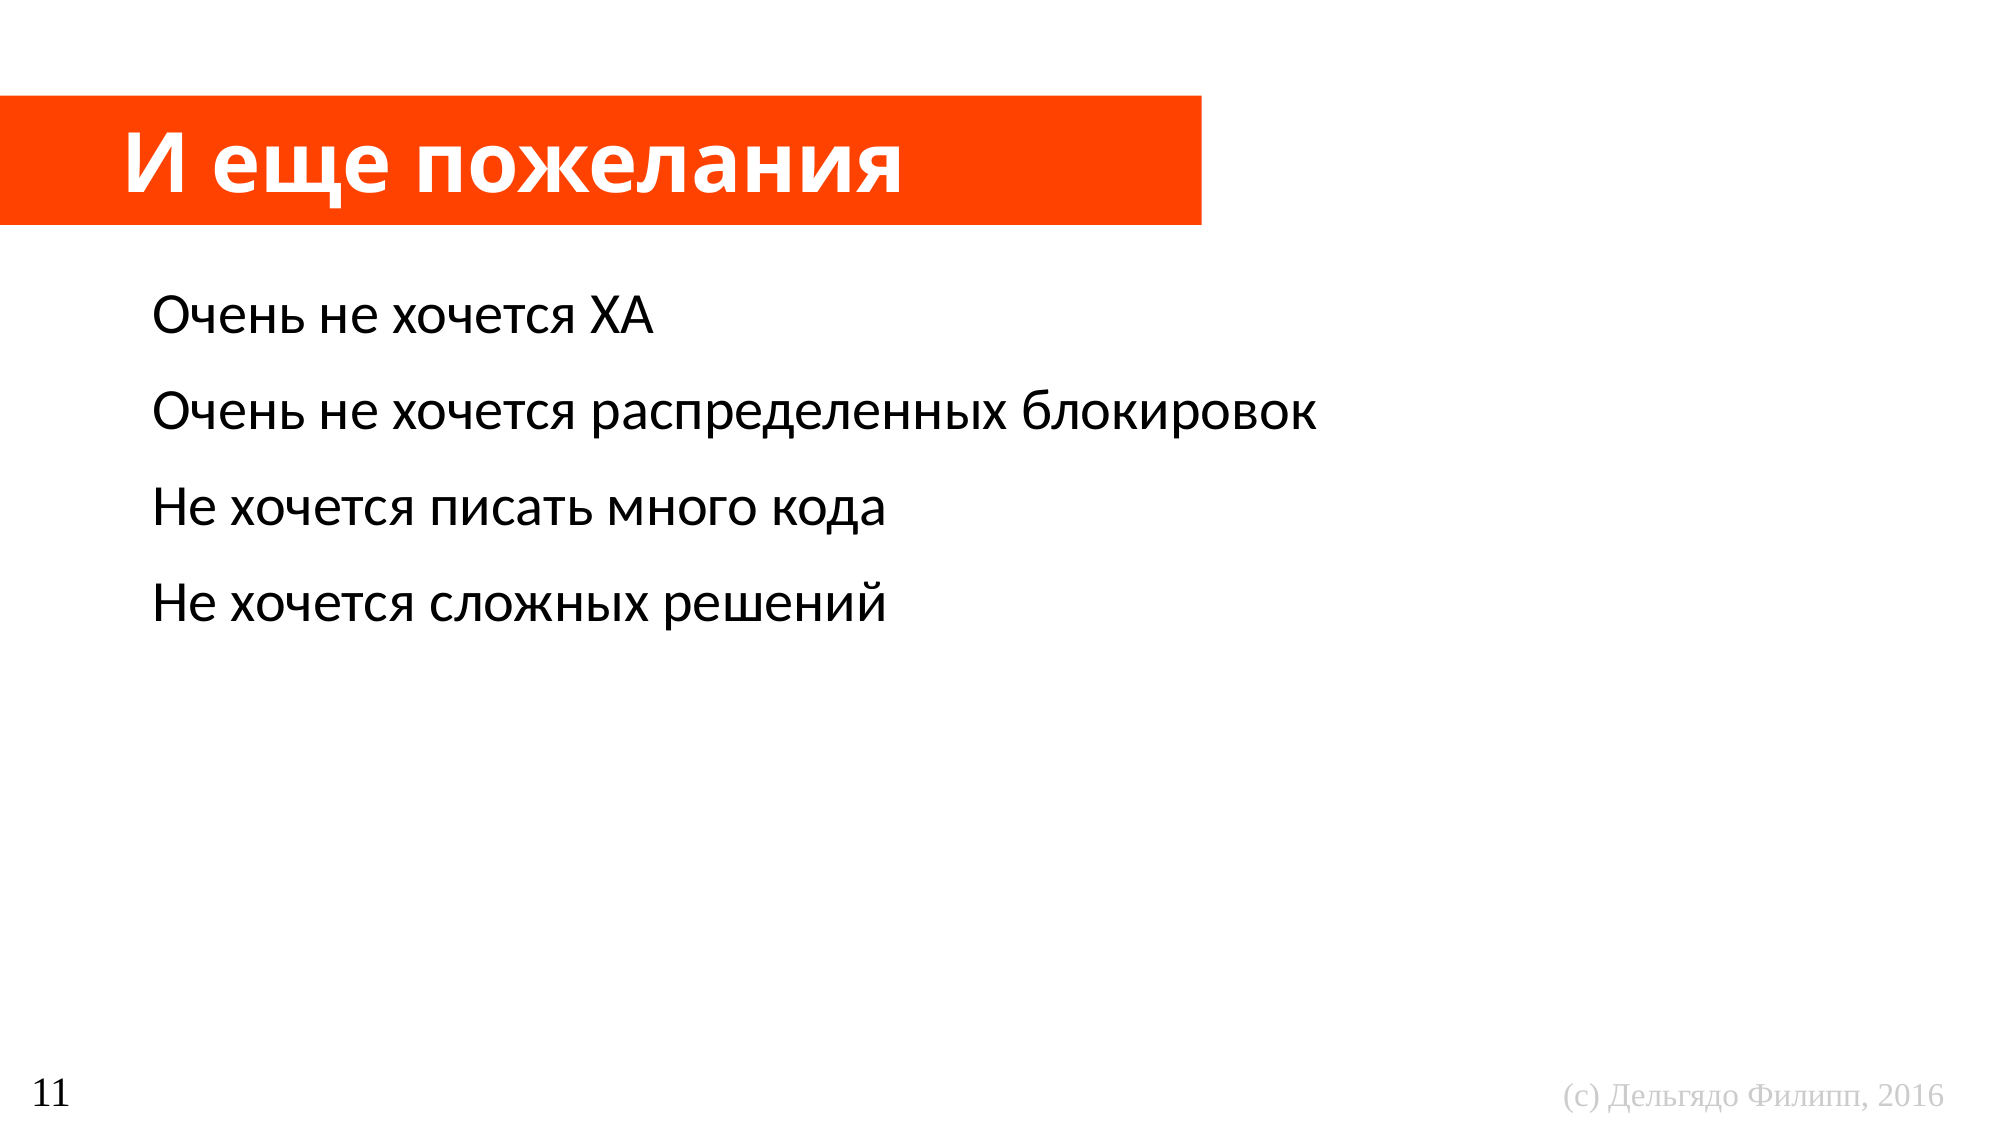

# И еще пожелания
Очень не хочется XA
Очень не хочется распределенных блокировок
Не хочется писать много кода
Не хочется сложных решений
11
(c) Дельгядо Филипп, 2016